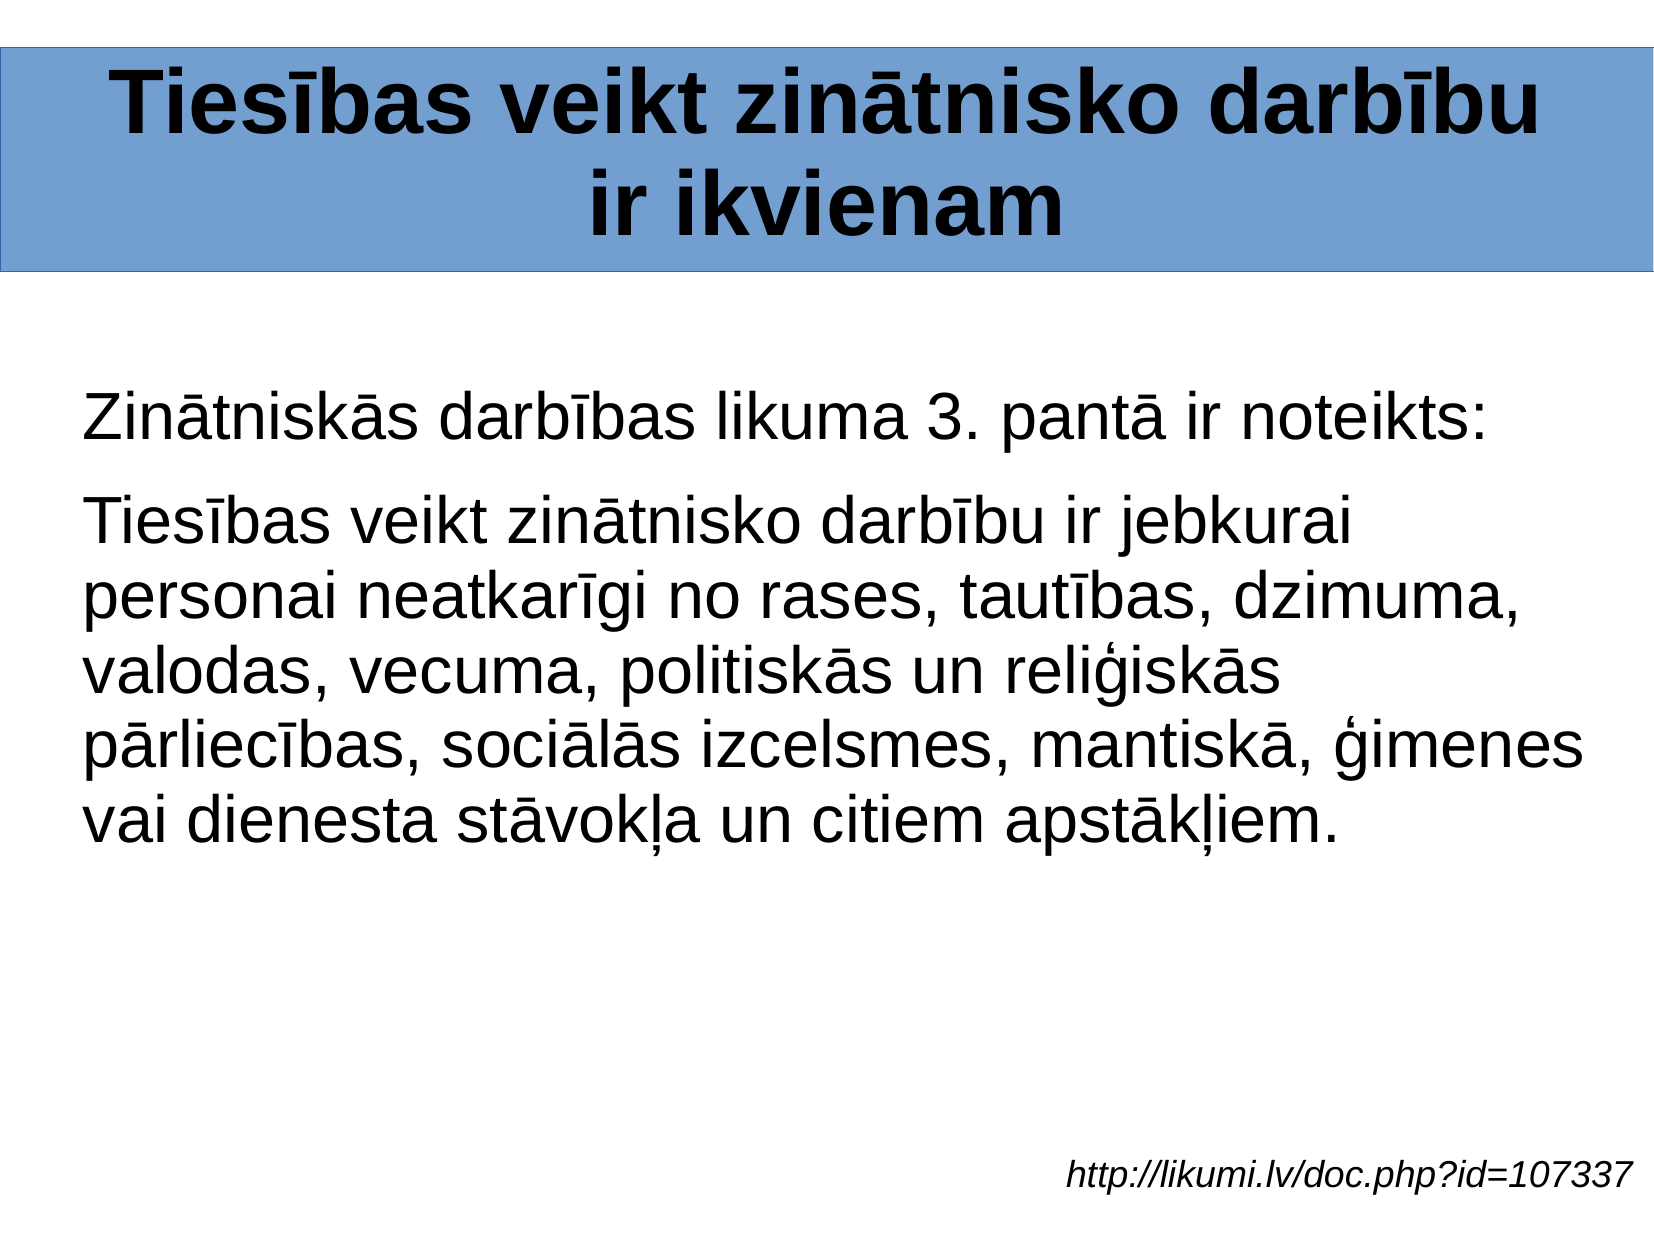

# Tiesības veikt zinātnisko darbību ir ikvienam
Zinātniskās darbības likuma 3. pantā ir noteikts:
Tiesības veikt zinātnisko darbību ir jebkurai personai neatkarīgi no rases, tautības, dzimuma, valodas, vecuma, politiskās un reliģiskās pārliecības, sociālās izcelsmes, mantiskā, ģimenes vai dienesta stāvokļa un citiem apstākļiem.
http://likumi.lv/doc.php?id=107337